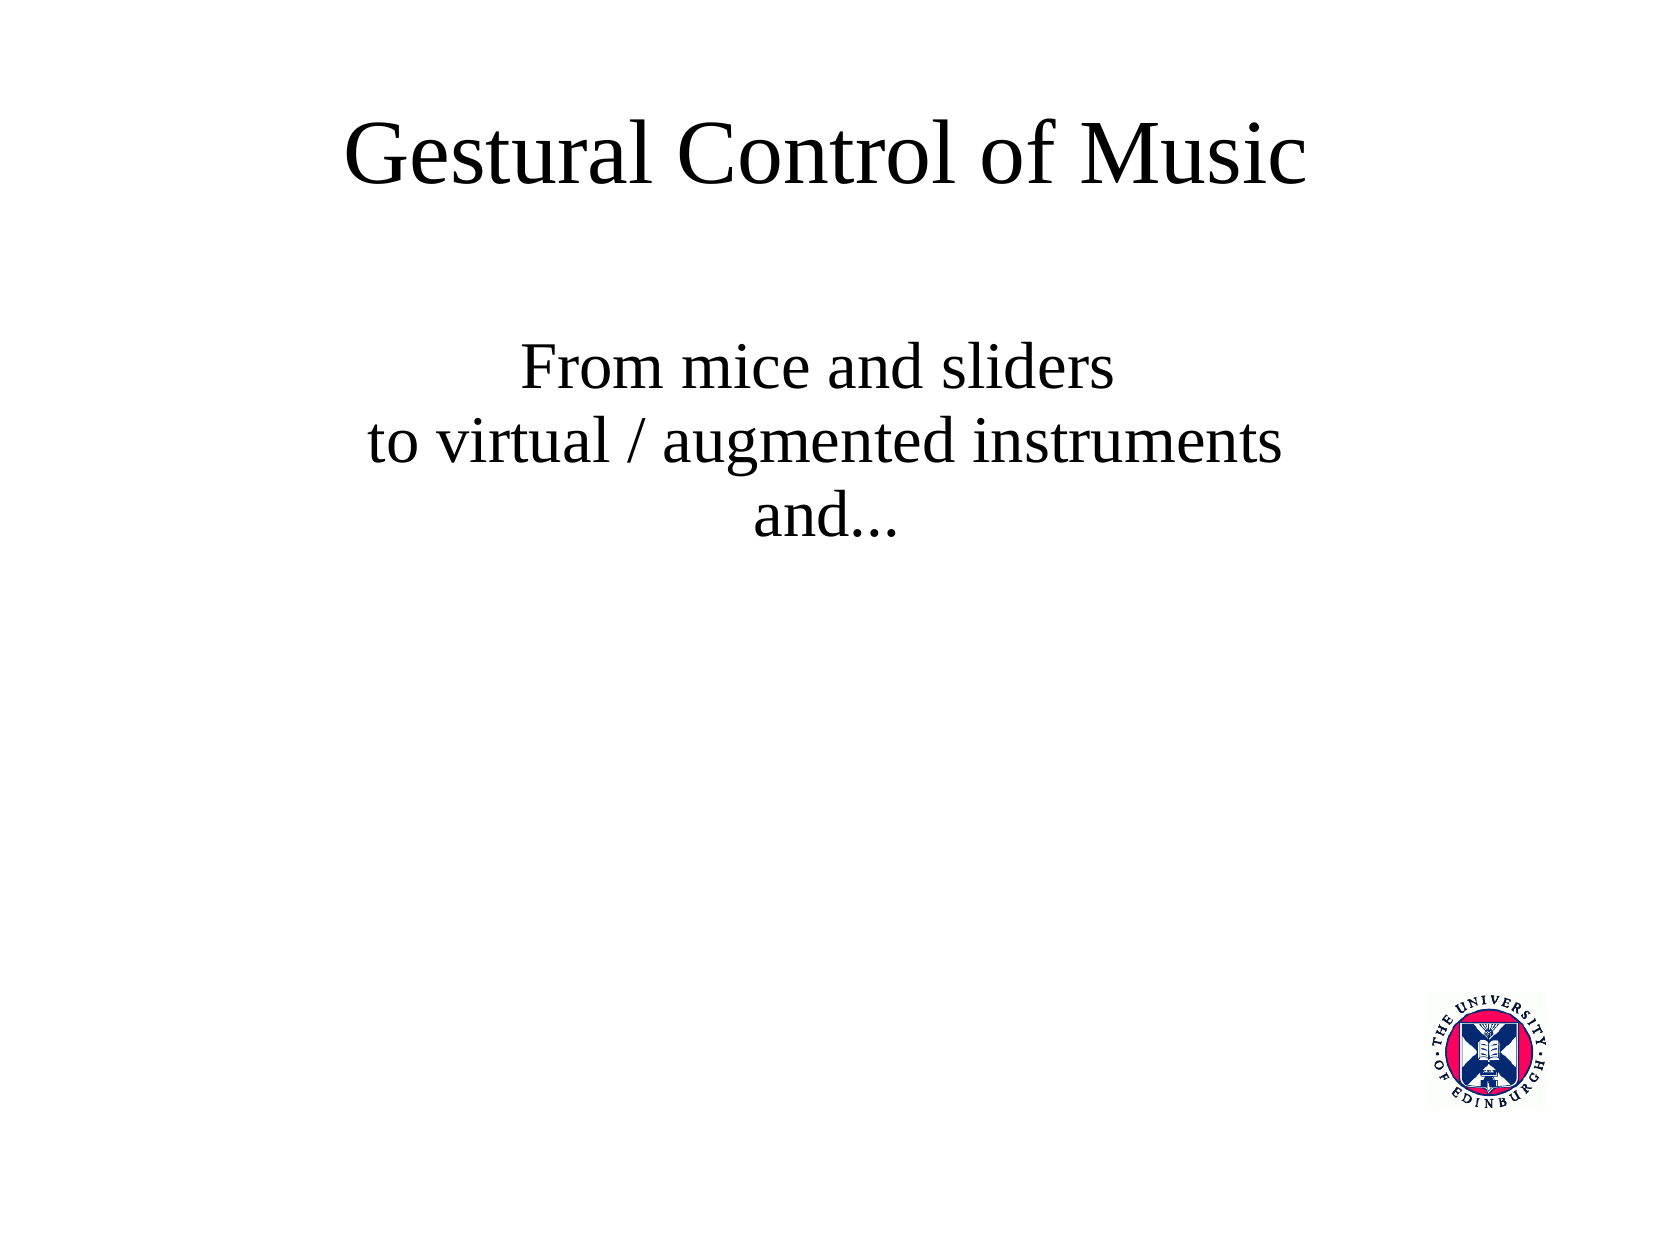

# Gestural Control of Music
From mice and sliders
to virtual / augmented instruments
and...